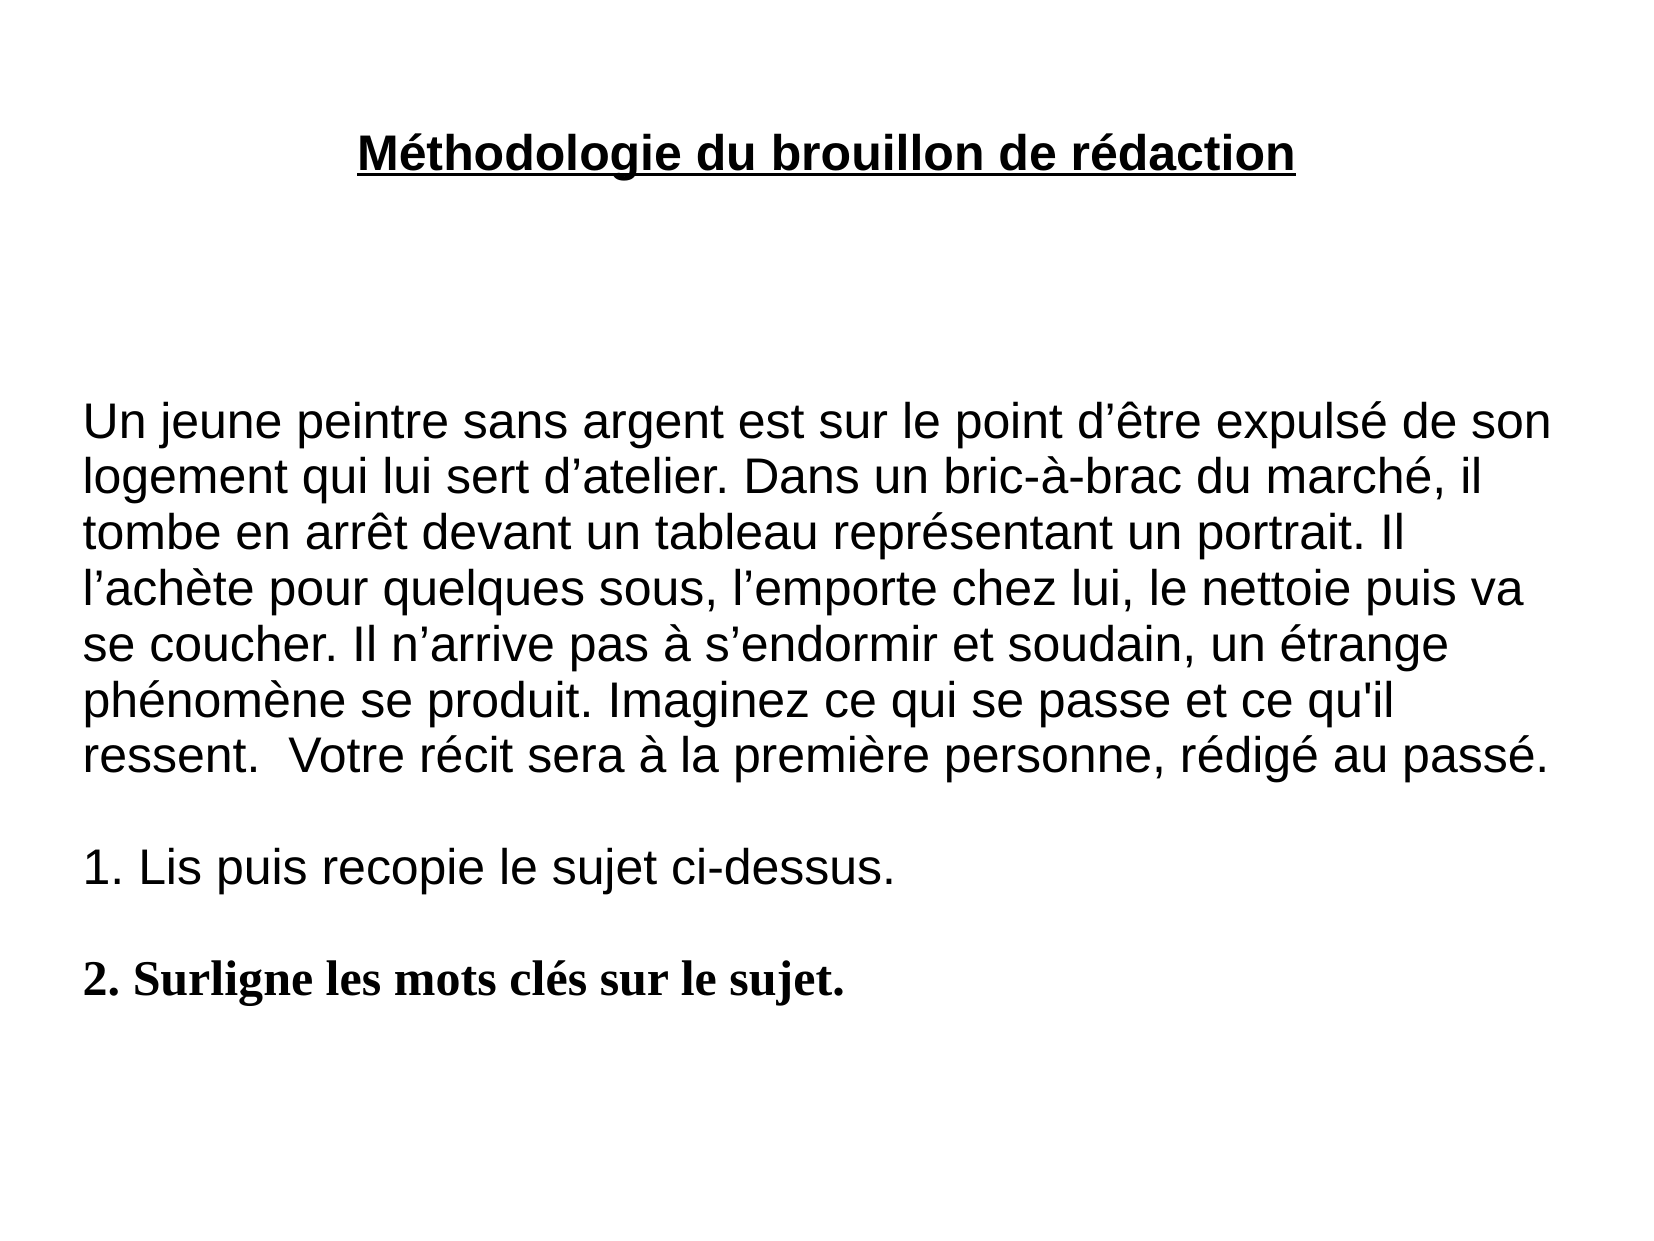

# Méthodologie du brouillon de rédaction
Un jeune peintre sans argent est sur le point d’être expulsé de son logement qui lui sert d’atelier. Dans un bric-à-brac du marché, il tombe en arrêt devant un tableau représentant un portrait. Il l’achète pour quelques sous, l’emporte chez lui, le nettoie puis va se coucher. Il n’arrive pas à s’endormir et soudain, un étrange phénomène se produit. Imaginez ce qui se passe et ce qu'il ressent. Votre récit sera à la première personne, rédigé au passé.
1. Lis puis recopie le sujet ci-dessus.
2. Surligne les mots clés sur le sujet.